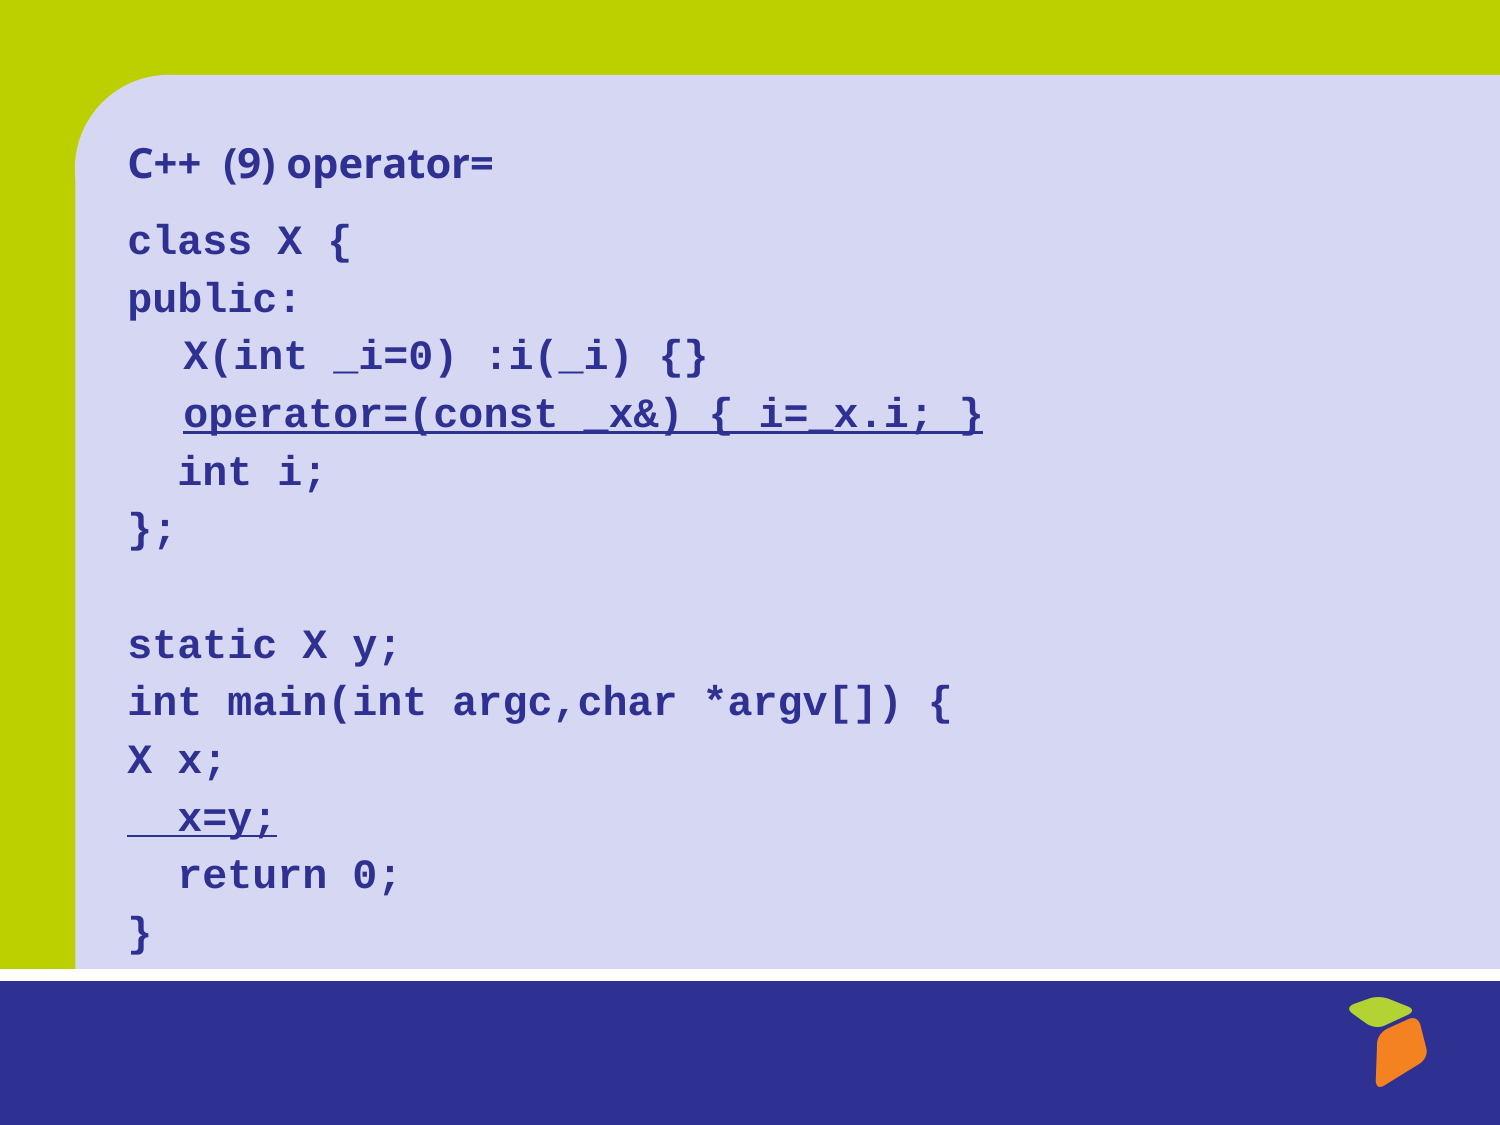

# C++ (9) operator=
class X {
public:
	X(int _i=0) :i(_i) {}
	operator=(const _x&) { i=_x.i; }
 int i;
};
static X y;
int main(int argc,char *argv[]) {
X x;
 x=y;
 return 0;
}